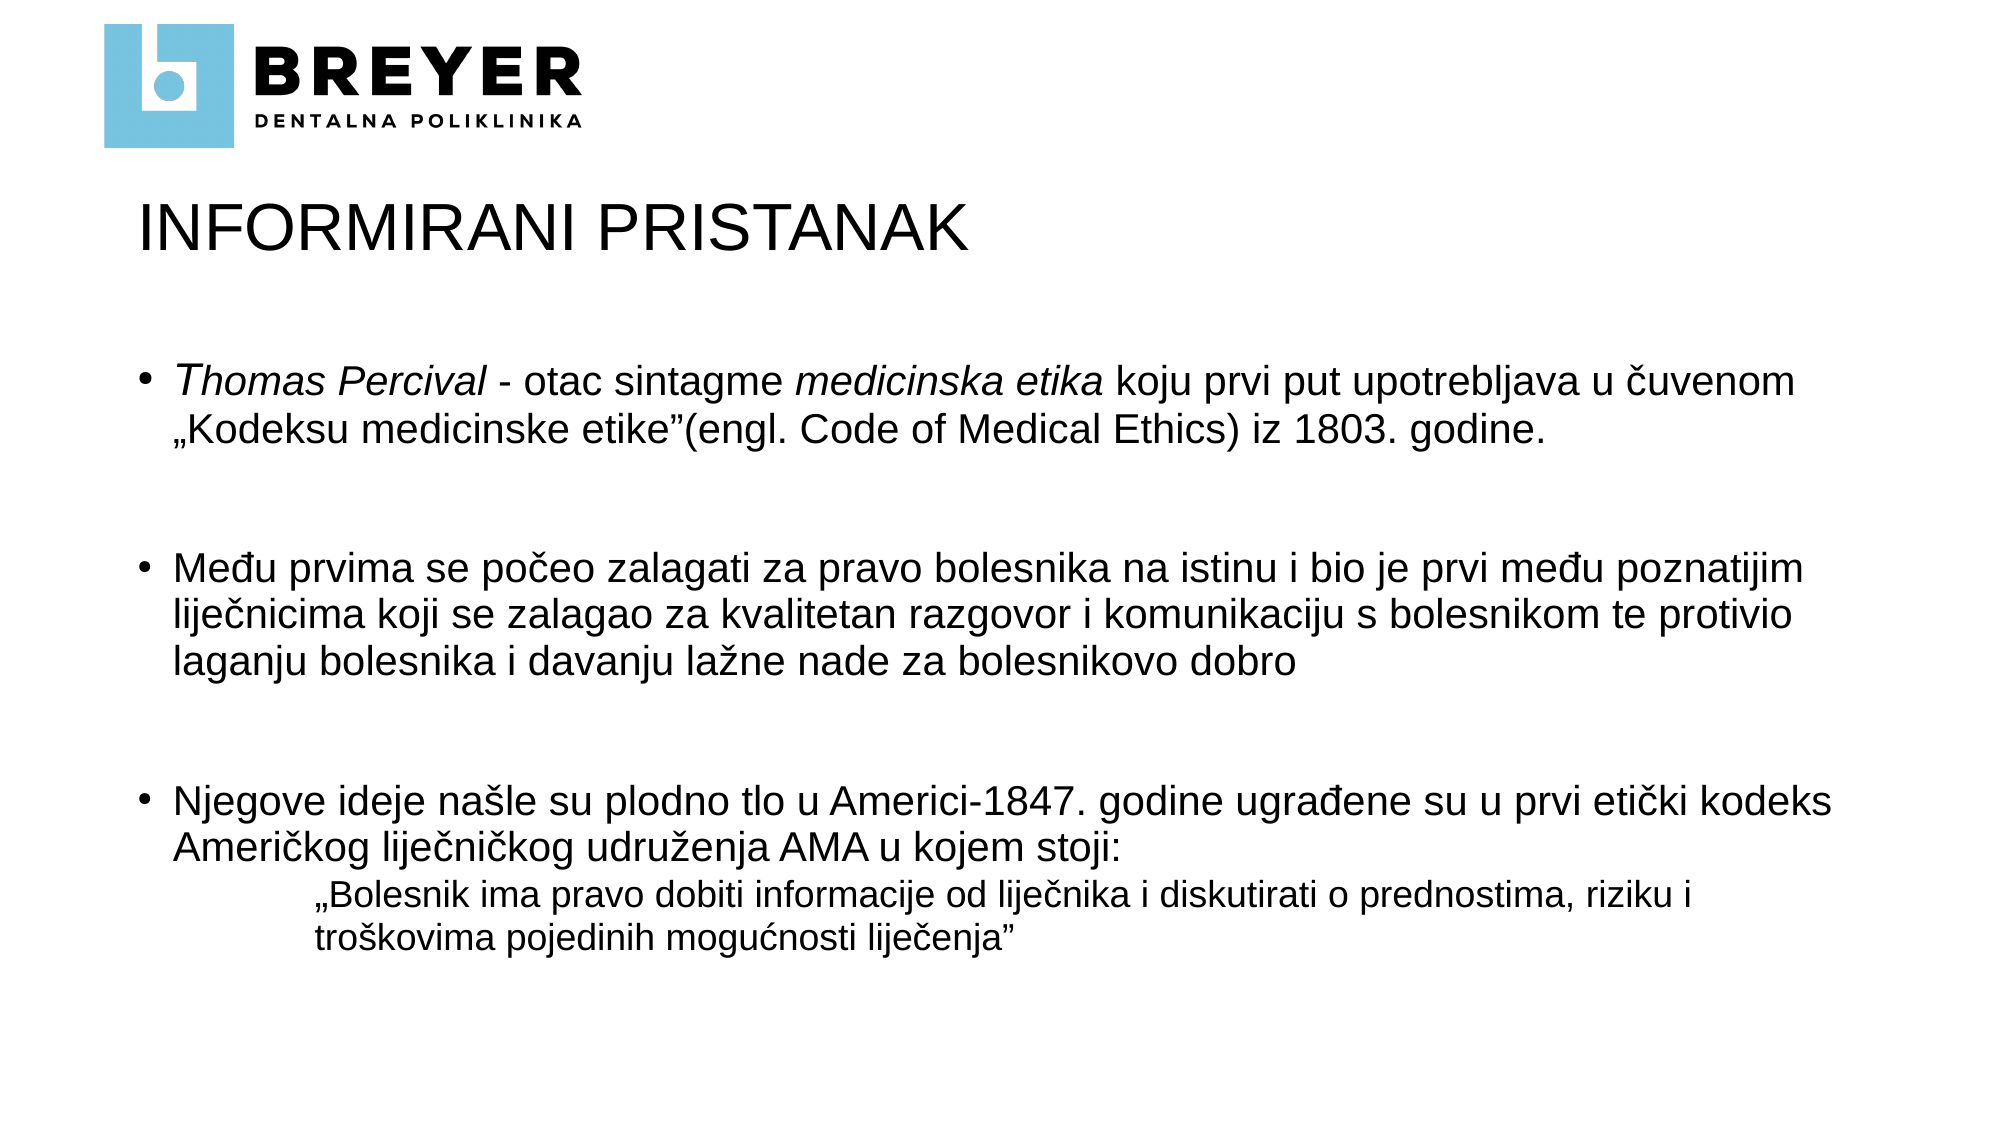

# INFORMIRANI PRISTANAK
Thomas Percival - otac sintagme medicinska etika koju prvi put upotrebljava u čuvenom „Kodeksu medicinske etike”(engl. Code of Medical Ethics) iz 1803. godine.
Među prvima se počeo zalagati za pravo bolesnika na istinu i bio je prvi među poznatijim liječnicima koji se zalagao za kvalitetan razgovor i komunikaciju s bolesnikom te protivio laganju bolesnika i davanju lažne nade za bolesnikovo dobro
Njegove ideje našle su plodno tlo u Americi-1847. godine ugrađene su u prvi etički kodeks
Američkog liječničkog udruženja AMA u kojem stoji:
„Bolesnik ima pravo dobiti informacije od liječnika i diskutirati o prednostima, riziku i troškovima pojedinih mogućnosti liječenja”